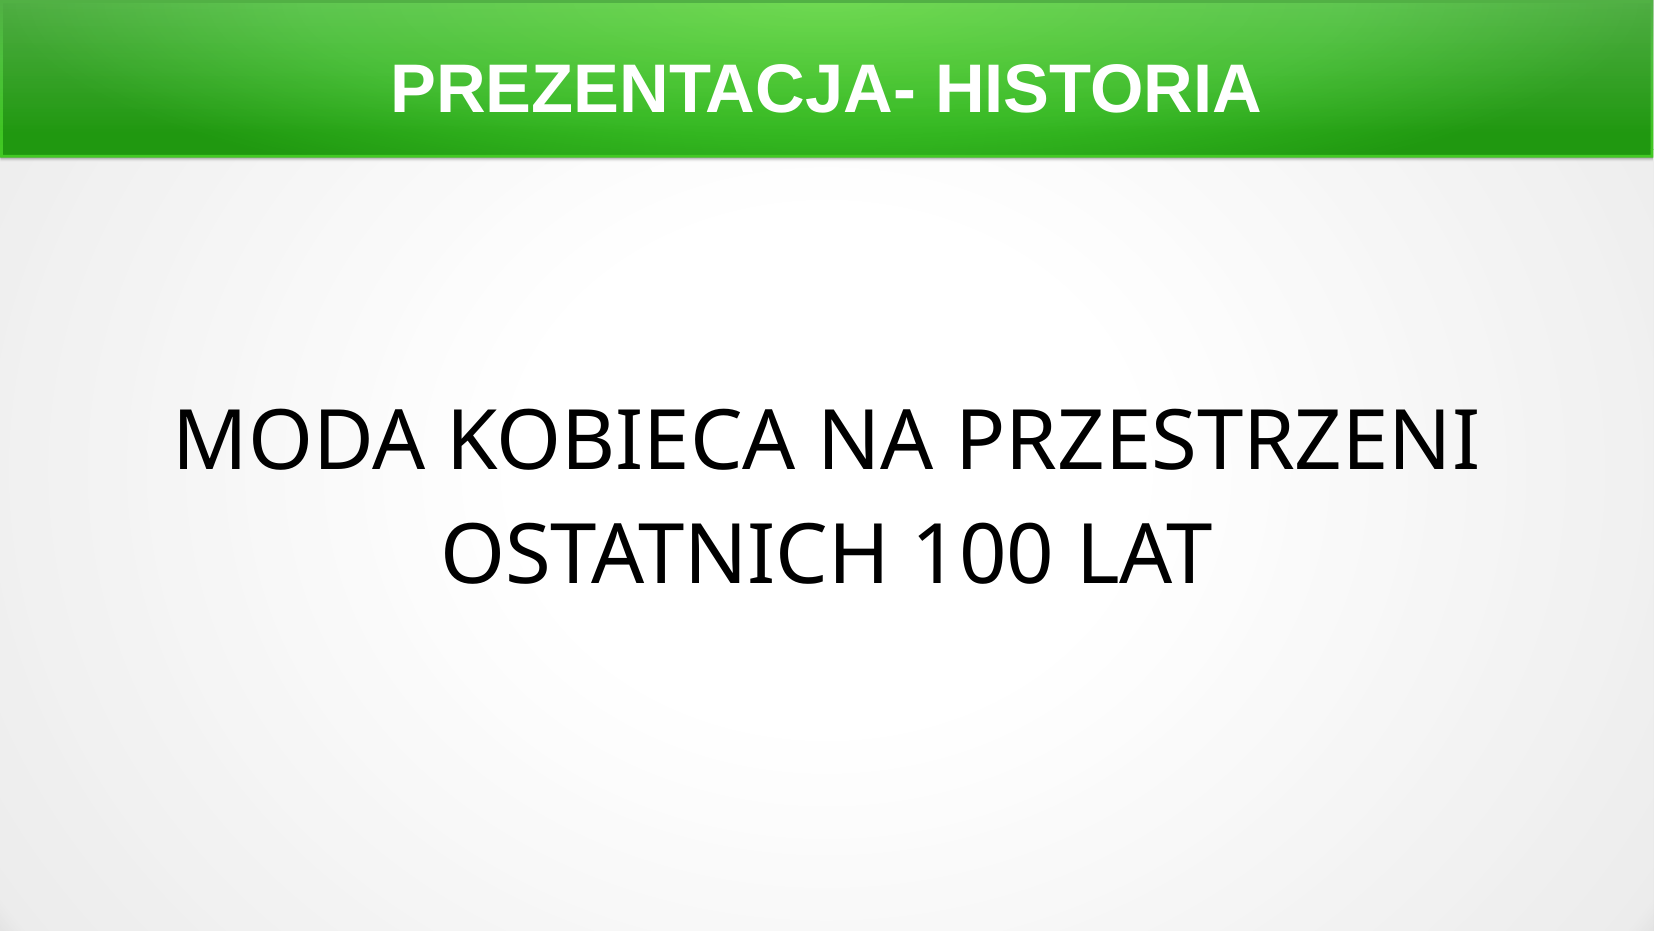

# PREZENTACJA- HISTORIA
MODA KOBIECA NA PRZESTRZENI OSTATNICH 100 LAT